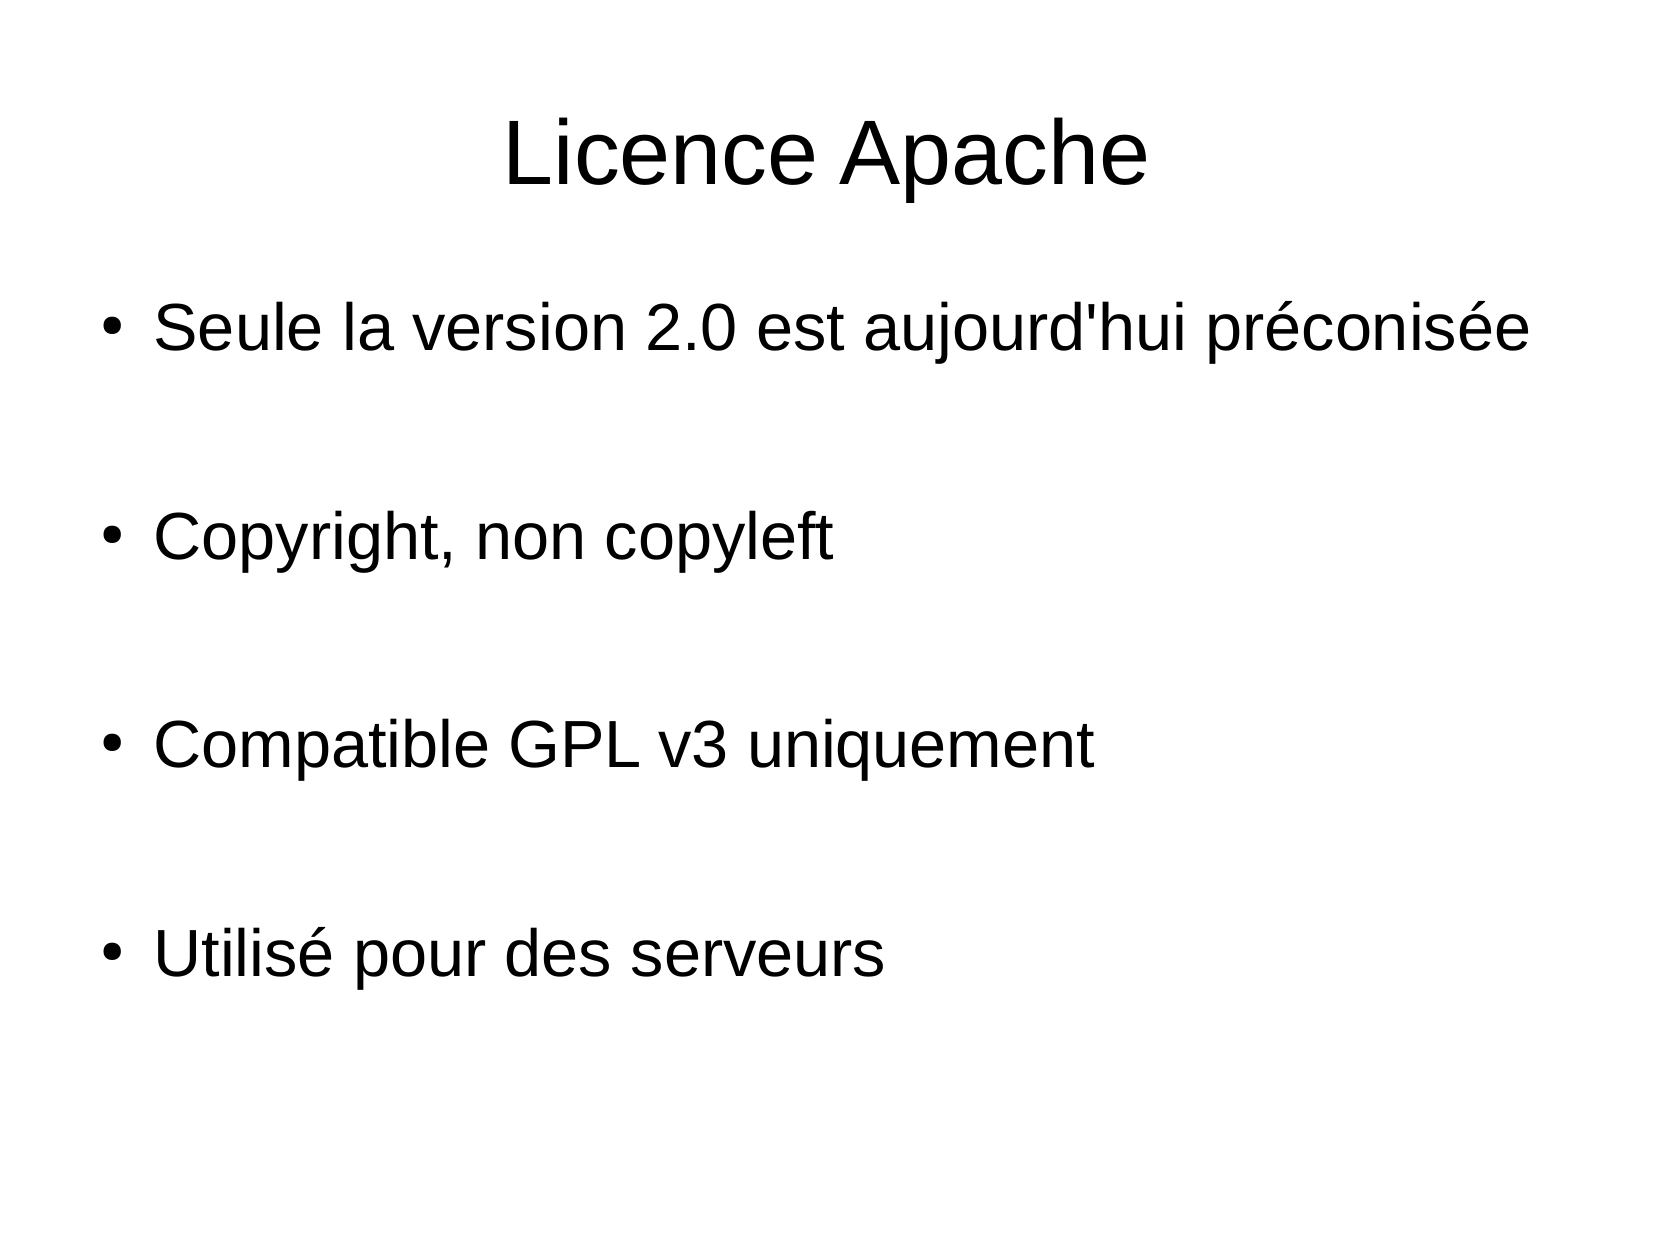

# Licence Apache
Seule la version 2.0 est aujourd'hui préconisée
Copyright, non copyleft
Compatible GPL v3 uniquement
Utilisé pour des serveurs